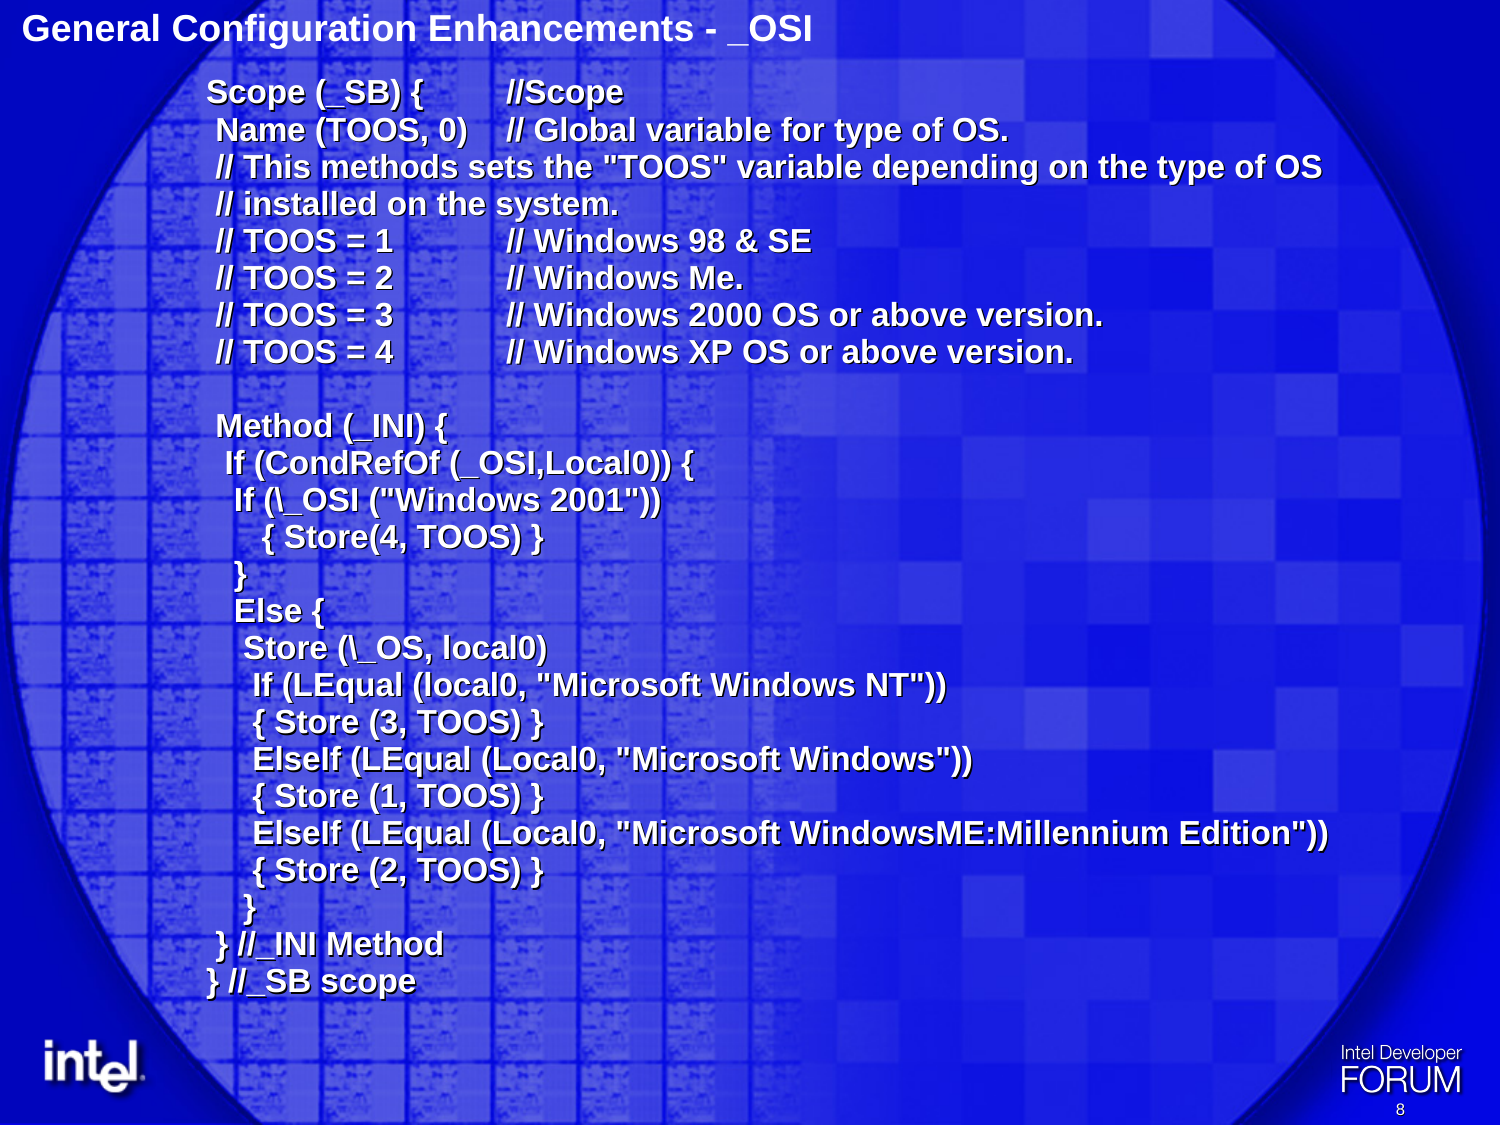

General Configuration Enhancements - _OSI
Scope (_SB) { 	//Scope
 Name (TOOS, 0) 	// Global variable for type of OS.
 // This methods sets the "TOOS" variable depending on the type of OS
 // installed on the system.
 // TOOS = 1	// Windows 98 & SE
 // TOOS = 2	// Windows Me.
 // TOOS = 3	// Windows 2000 OS or above version.
 // TOOS = 4	// Windows XP OS or above version.
 Method (_INI) {
 If (CondRefOf (_OSI,Local0)) {
 If (\_OSI ("Windows 2001"))
 { Store(4, TOOS) }
 }
 Else {
 Store (\_OS, local0)
 If (LEqual (local0, "Microsoft Windows NT"))
 { Store (3, TOOS) }
 ElseIf (LEqual (Local0, "Microsoft Windows"))
 { Store (1, TOOS) }
 ElseIf (LEqual (Local0, "Microsoft WindowsME:Millennium Edition"))
 { Store (2, TOOS) }
 }
 } //_INI Method
} //_SB scope